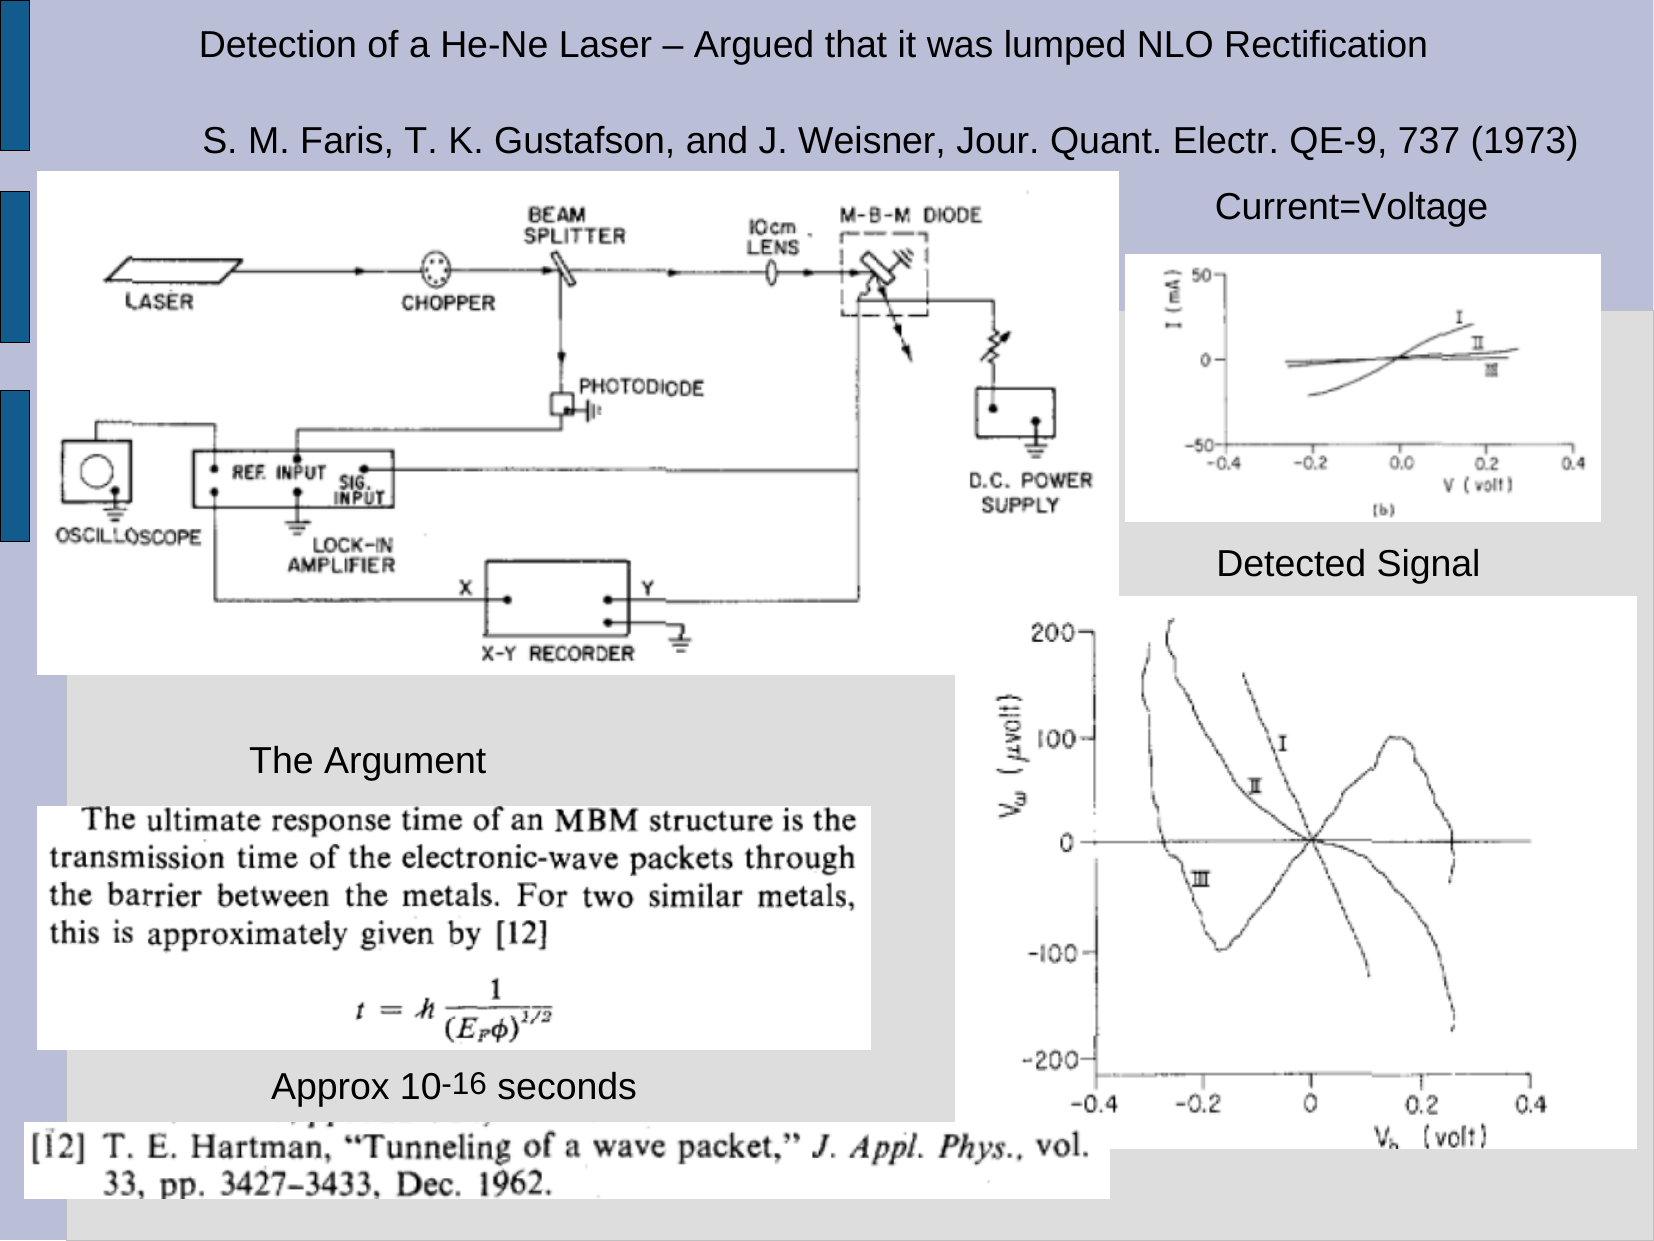

Detection of a He-Ne Laser – Argued that it was lumped NLO Rectification
S. M. Faris, T. K. Gustafson, and J. Weisner, Jour. Quant. Electr. QE-9, 737 (1973)
Current=Voltage
Detected Signal
The Argument
Approx 10-16 seconds